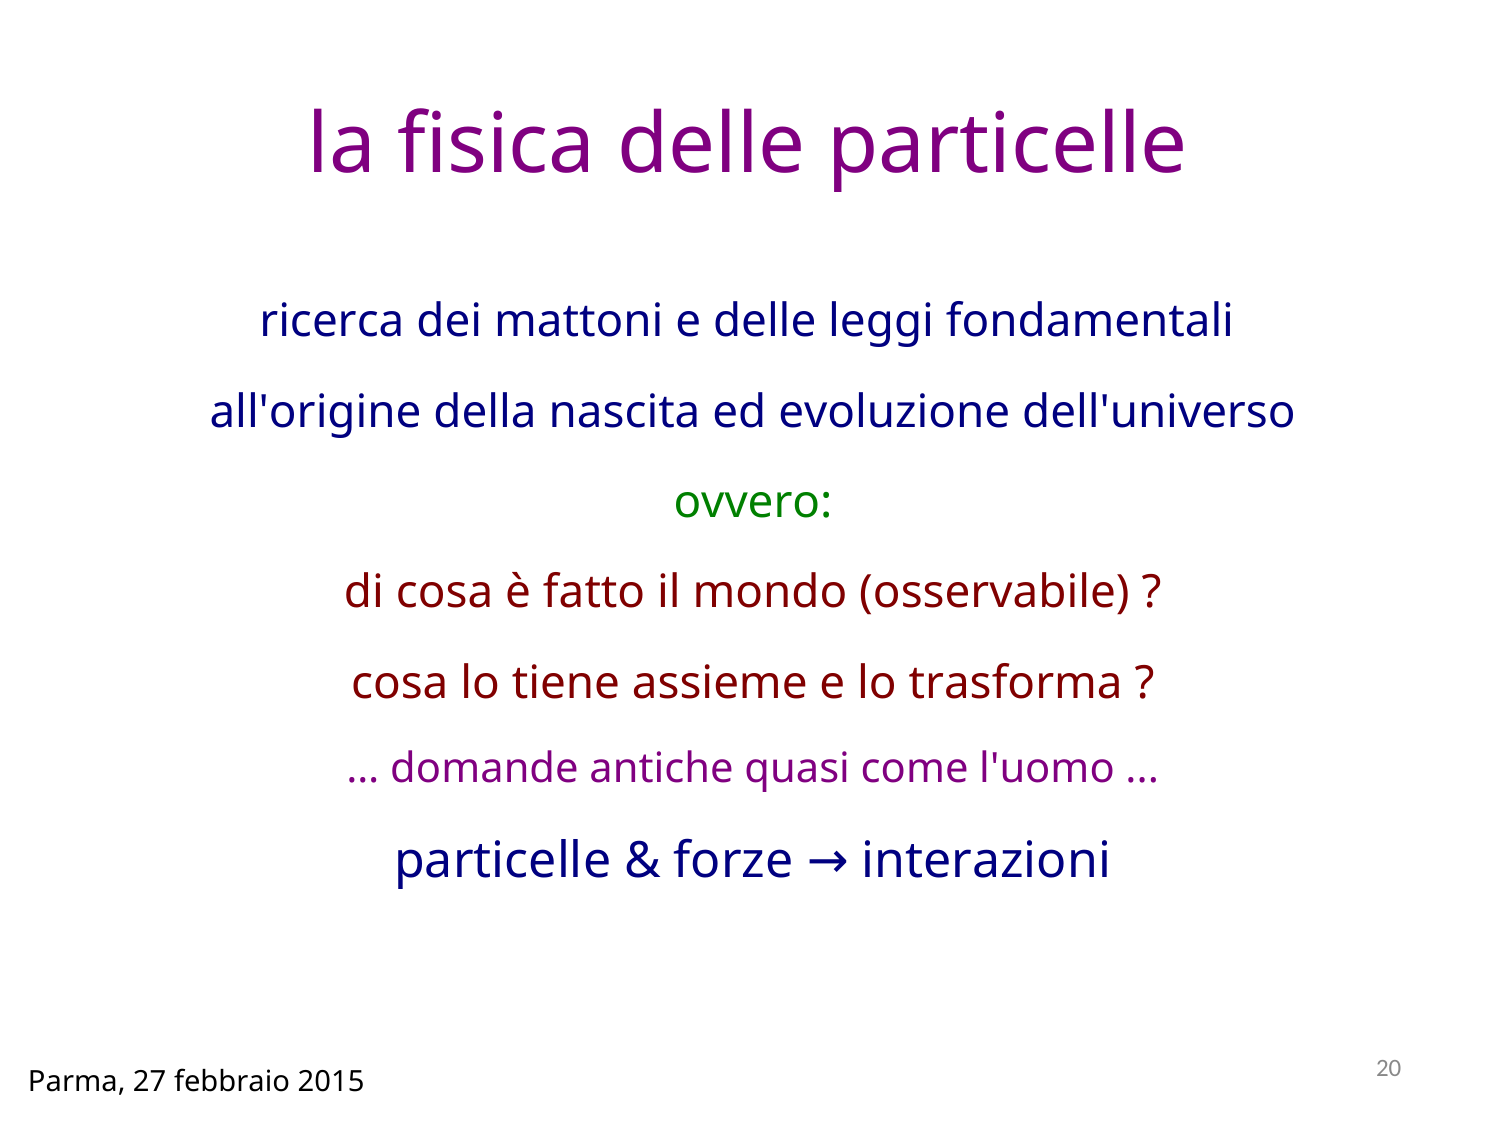

la fisica delle particelle
ricerca dei mattoni e delle leggi fondamentali
all'origine della nascita ed evoluzione dell'universo
ovvero:
di cosa è fatto il mondo (osservabile) ?
cosa lo tiene assieme e lo trasforma ?
… domande antiche quasi come l'uomo ...
particelle & forze → interazioni
20